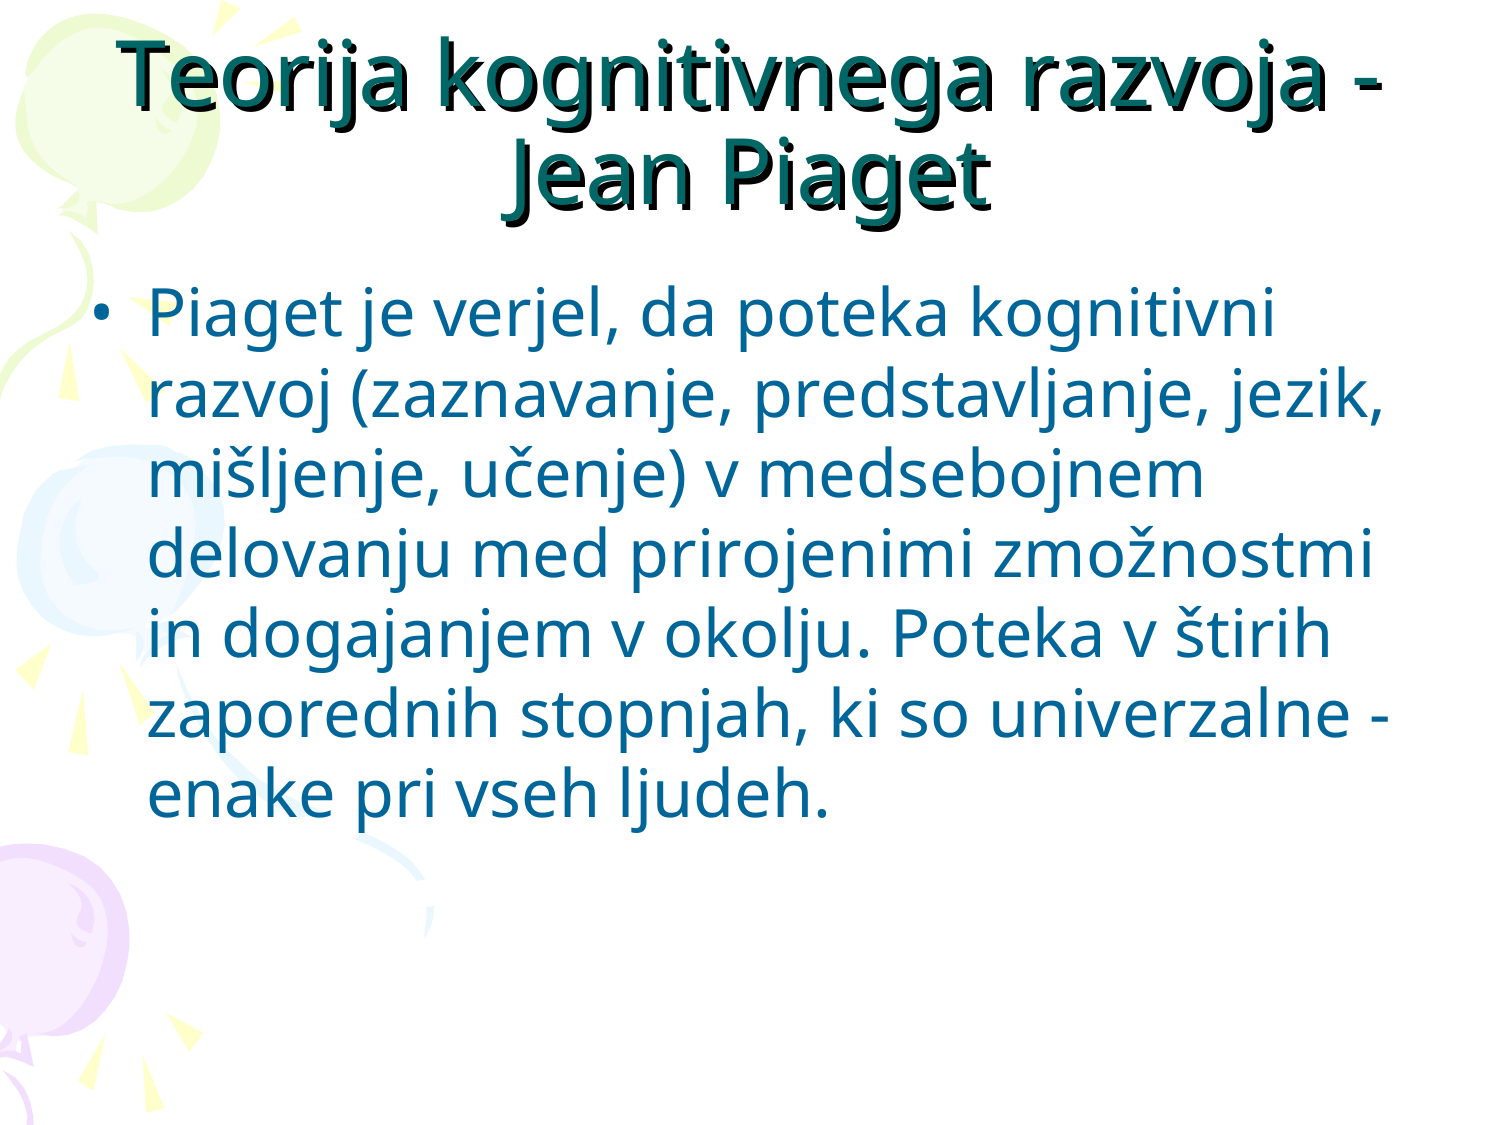

# Teorija kognitivnega razvoja - Jean Piaget
Piaget je verjel, da poteka kognitivni razvoj (zaznavanje, predstavljanje, jezik, mišljenje, učenje) v medsebojnem delovanju med prirojenimi zmožnostmi in dogajanjem v okolju. Poteka v štirih zaporednih stopnjah, ki so univerzalne - enake pri vseh ljudeh.